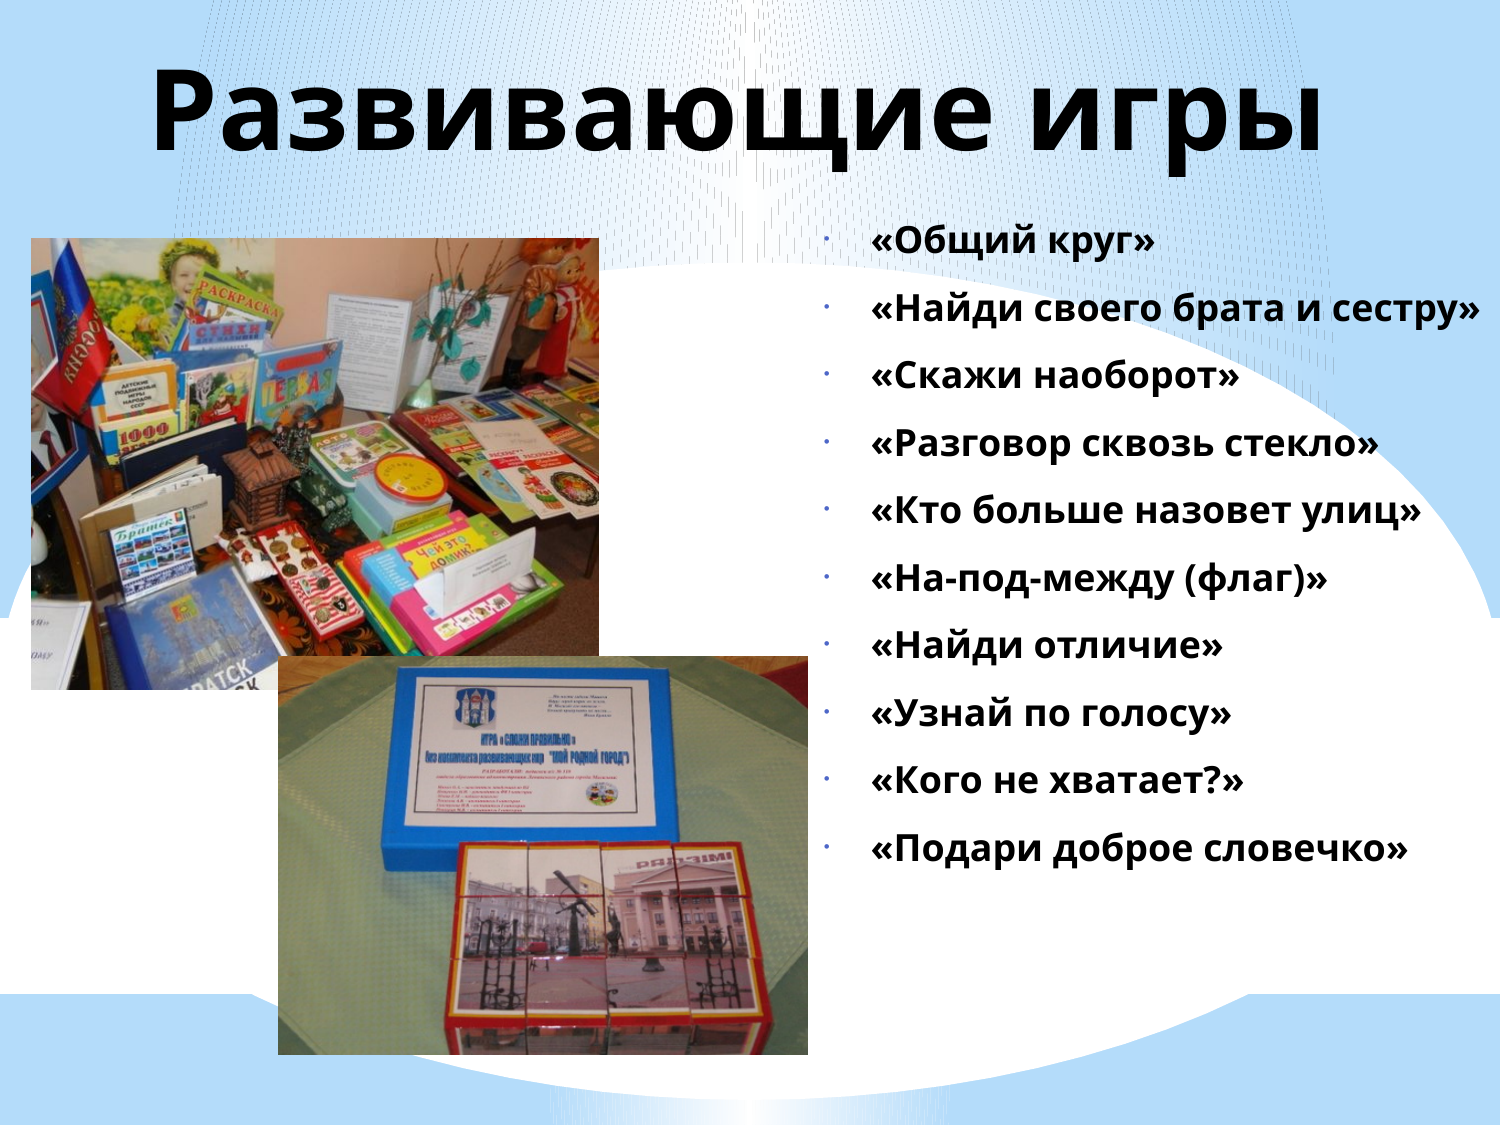

Развивающие игры
«Общий круг»
«Найди своего брата и сестру»
«Скажи наоборот»
«Разговор сквозь стекло»
«Кто больше назовет улиц»
«На-под-между (флаг)»
«Найди отличие»
«Узнай по голосу»
«Кого не хватает?»
«Подари доброе словечко»